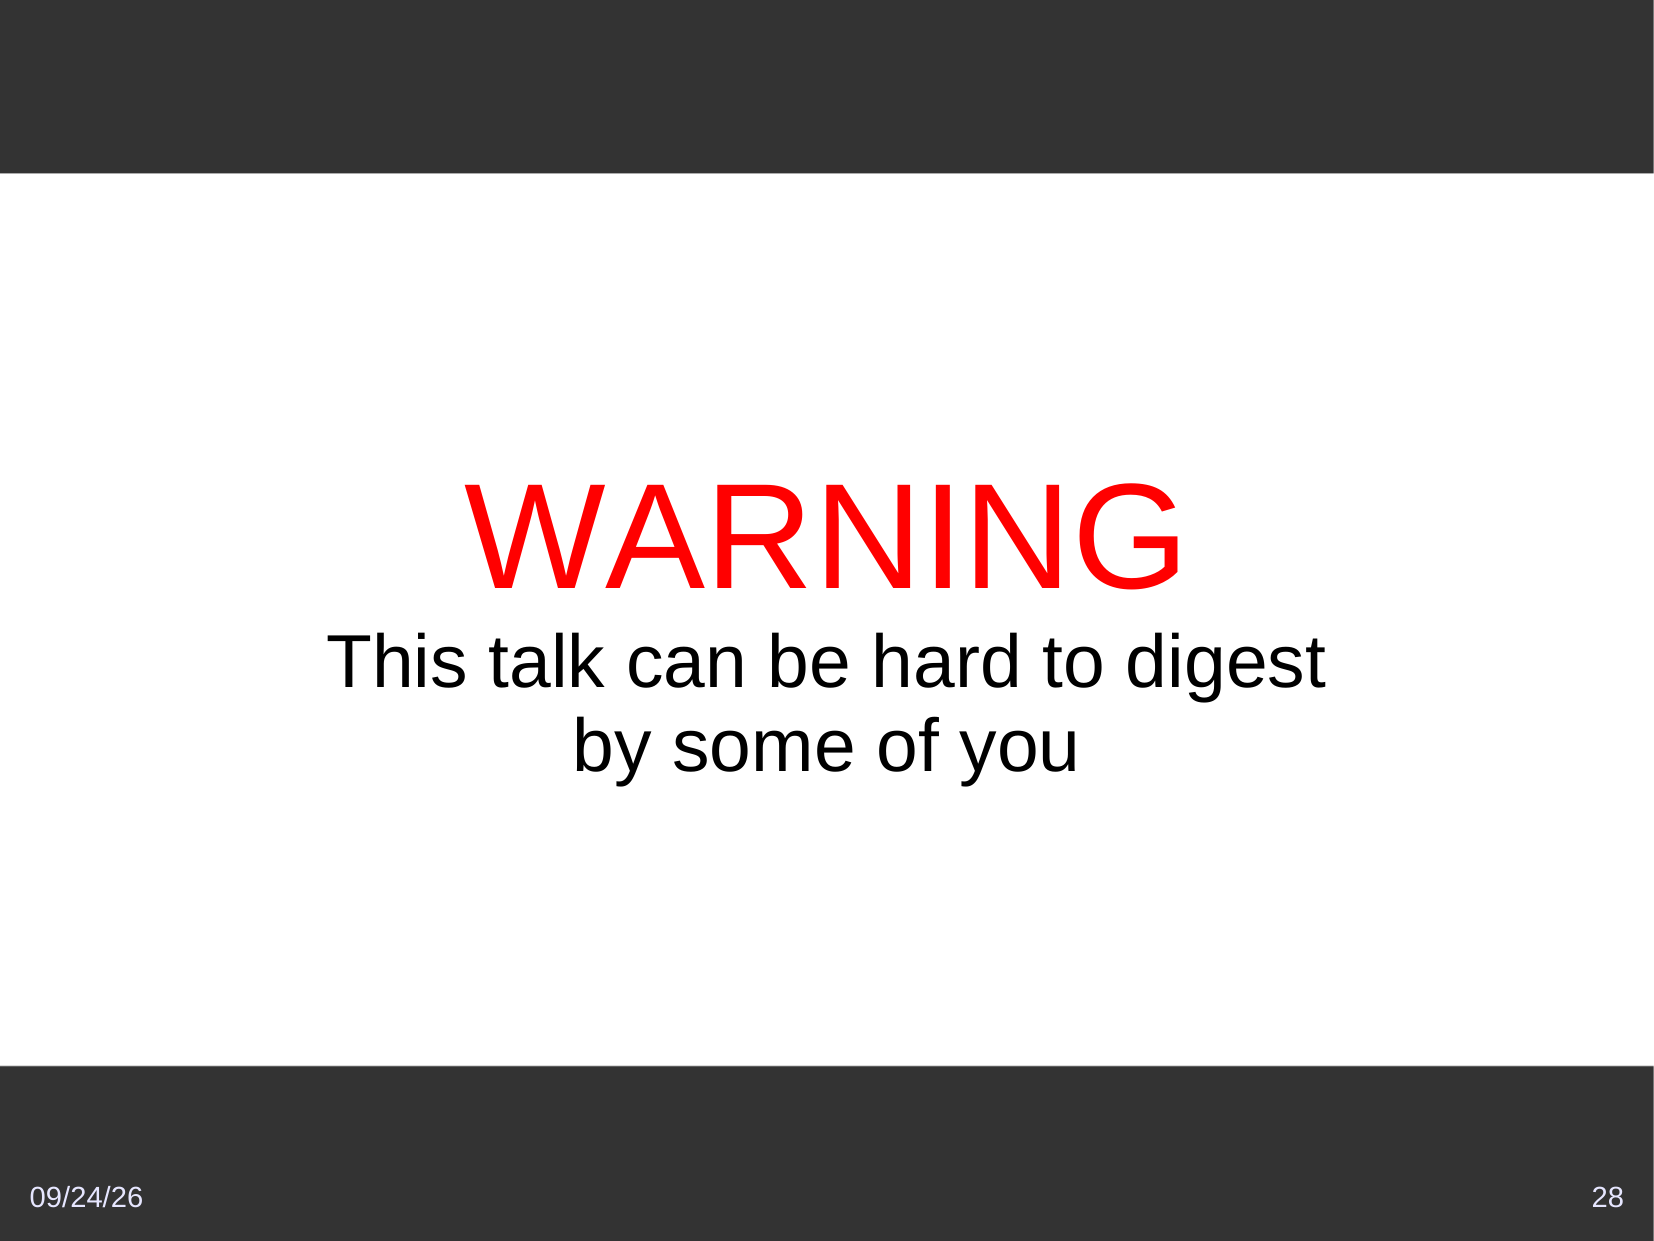

#
WARNING
This talk can be hard to digest
by some of you
28